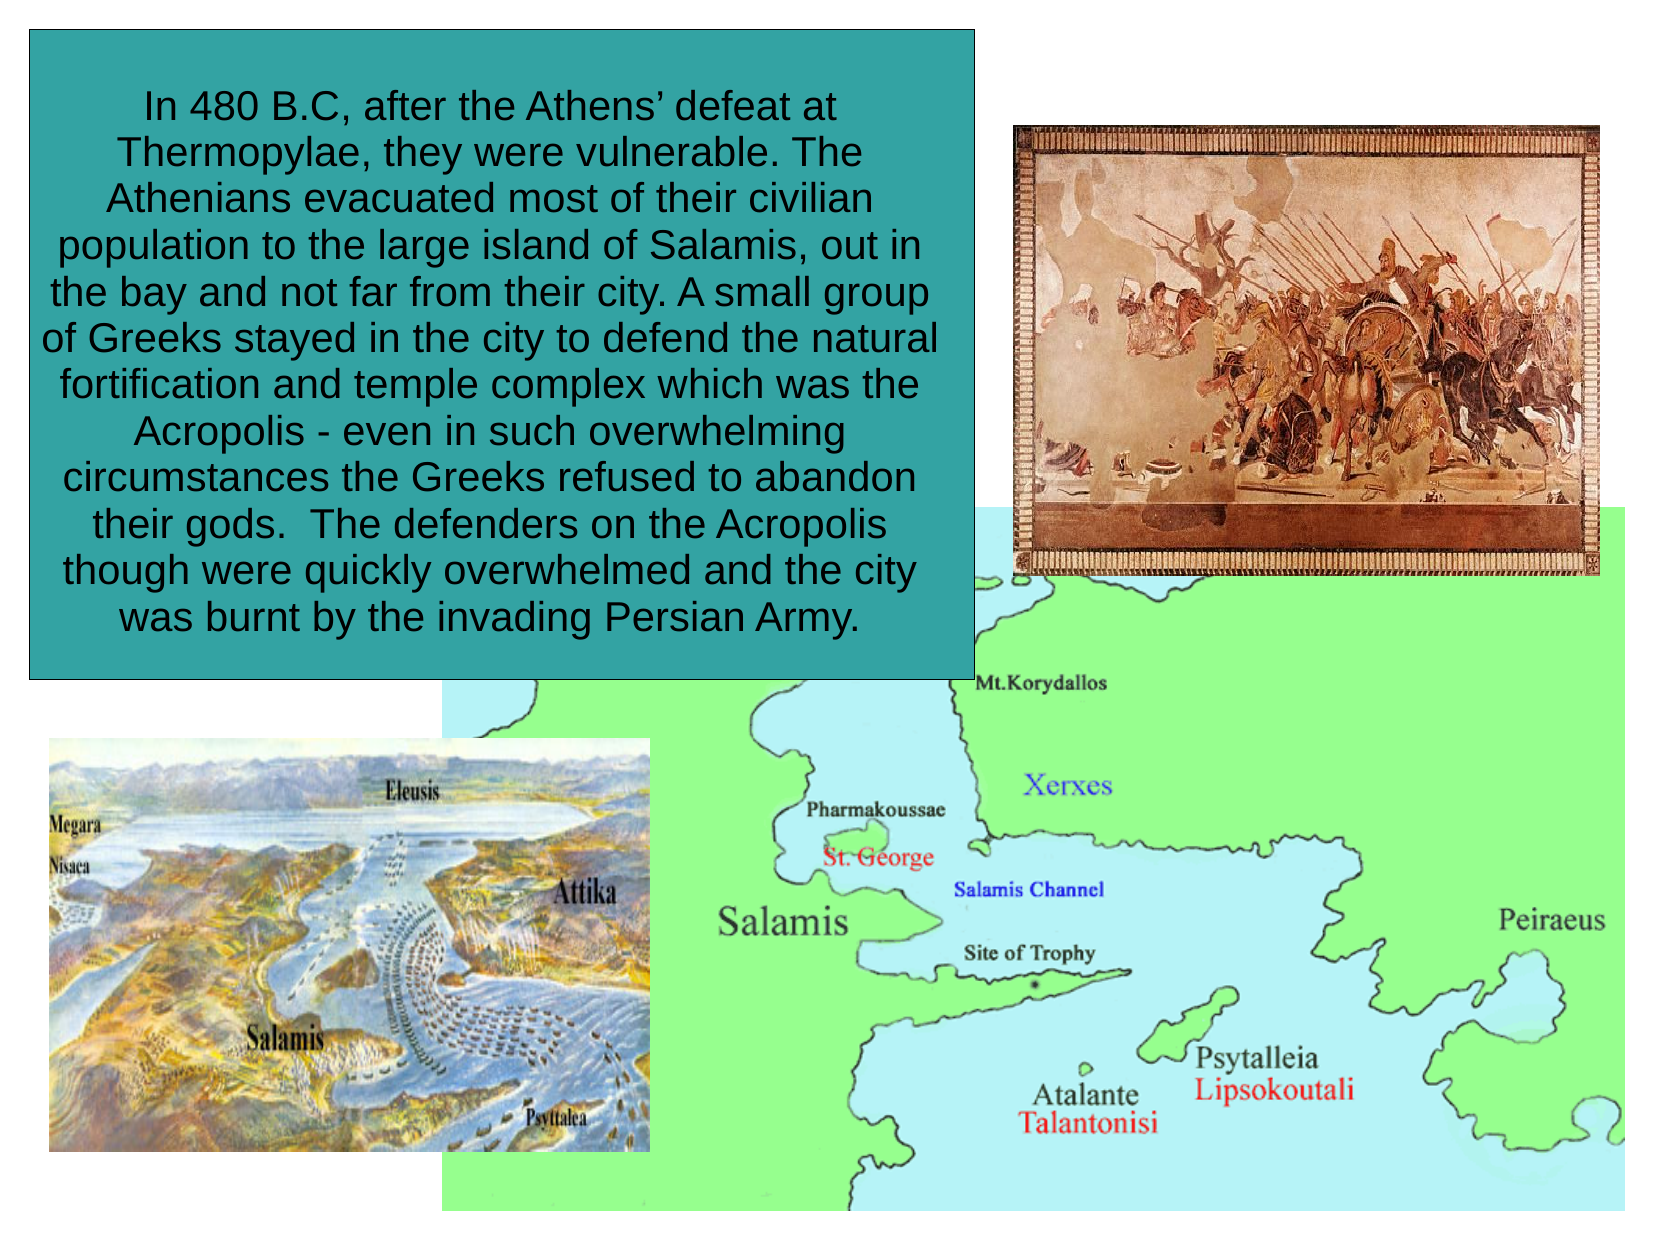

# In 480 B.C, after the Athens’ defeat at Thermopylae, they were vulnerable. The Athenians evacuated most of their civilian population to the large island of Salamis, out in the bay and not far from their city. A small group of Greeks stayed in the city to defend the natural fortification and temple complex which was the Acropolis - even in such overwhelming circumstances the Greeks refused to abandon their gods. The defenders on the Acropolis though were quickly overwhelmed and the city was burnt by the invading Persian Army.